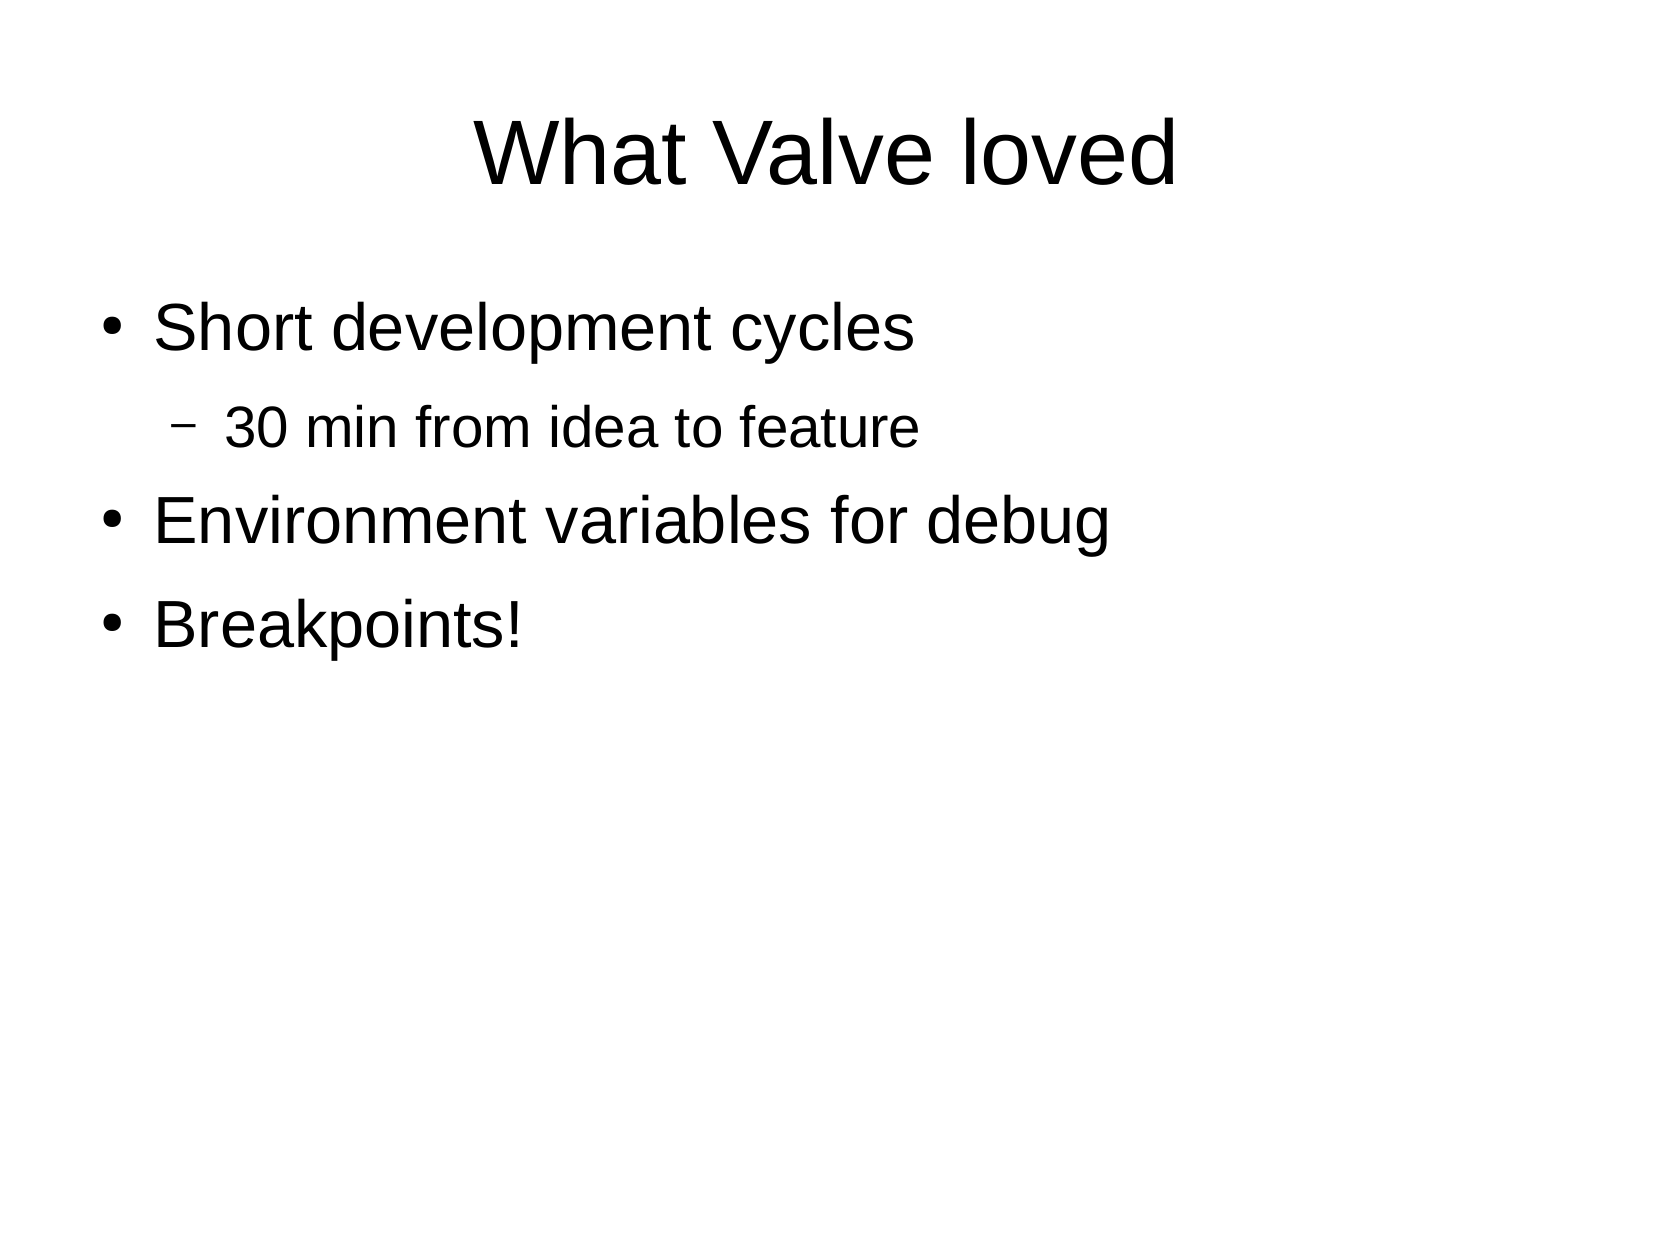

# What Valve loved
Short development cycles
30 min from idea to feature
Environment variables for debug
Breakpoints!